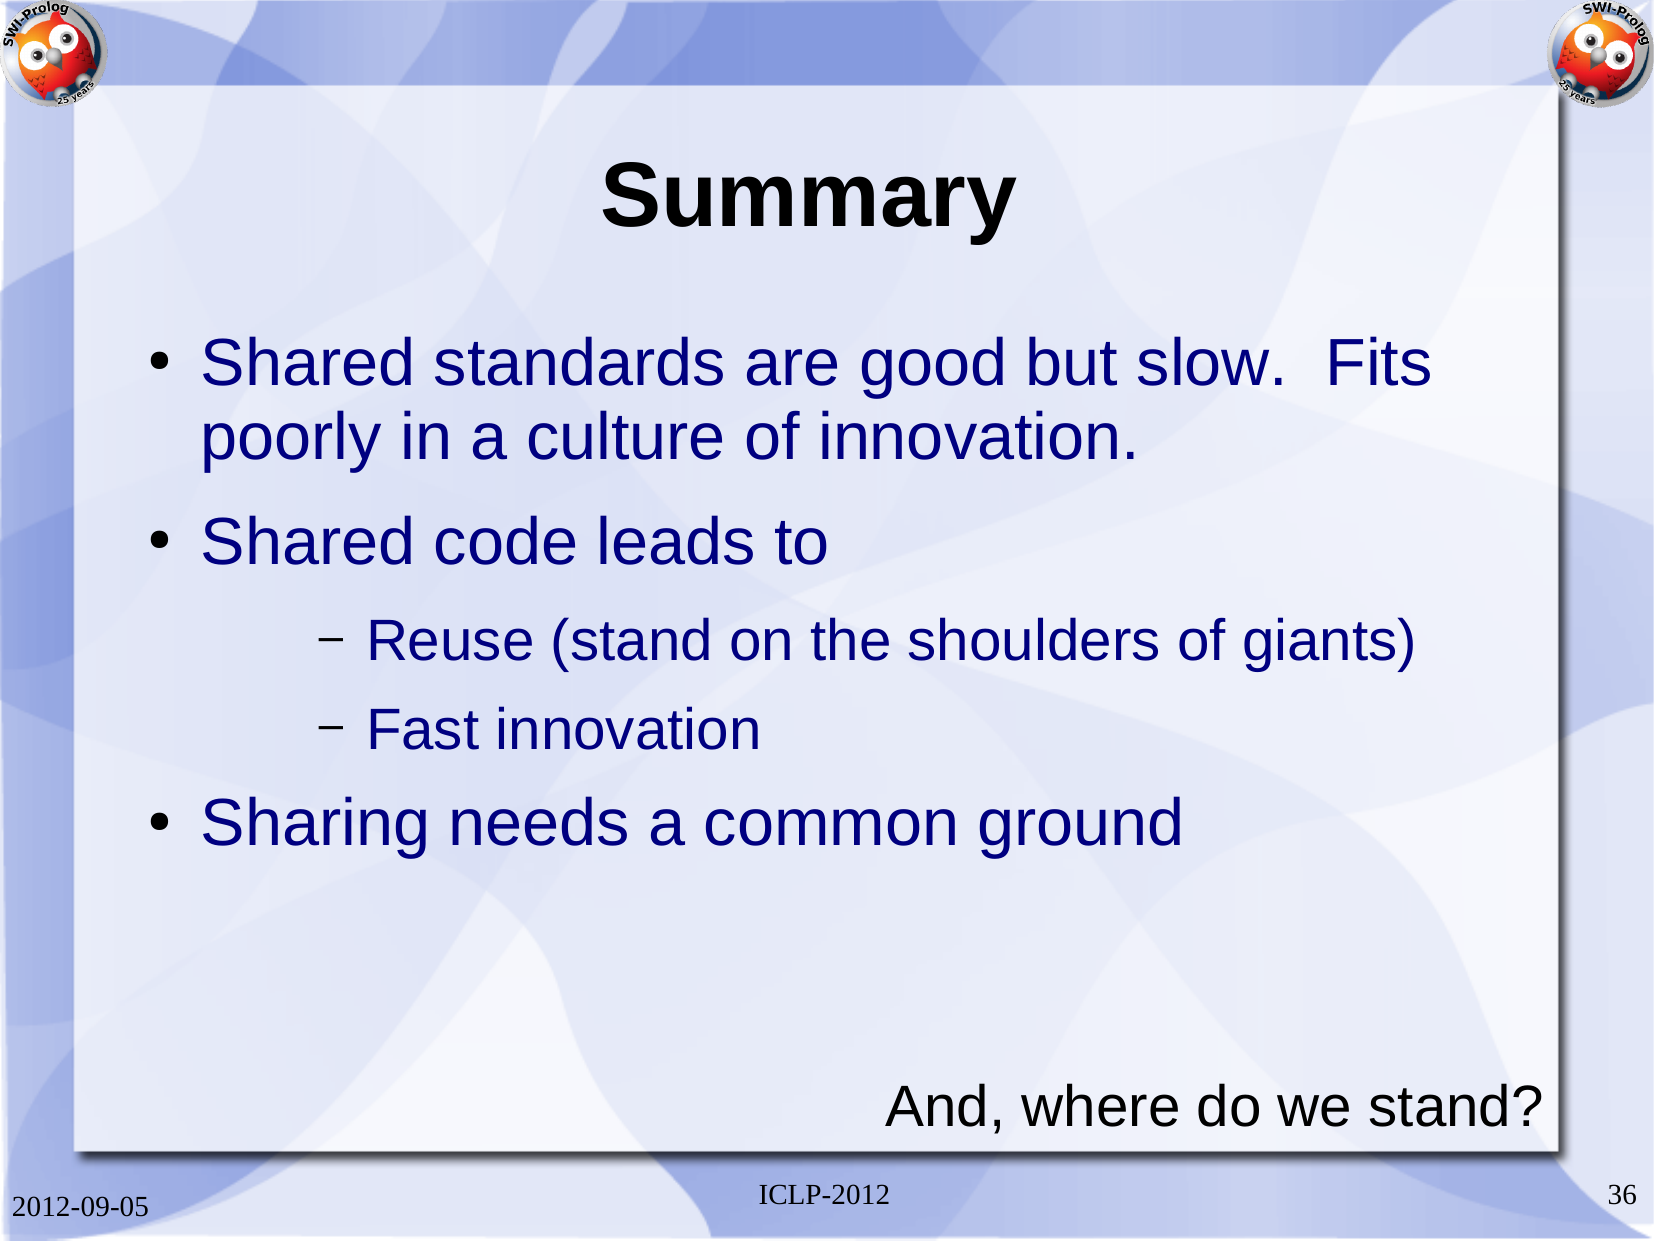

# Summary
Shared standards are good but slow. Fits poorly in a culture of innovation.
Shared code leads to
Reuse (stand on the shoulders of giants)
Fast innovation
Sharing needs a common ground
And, where do we stand?
ICLP-2012
36
2012-09-05